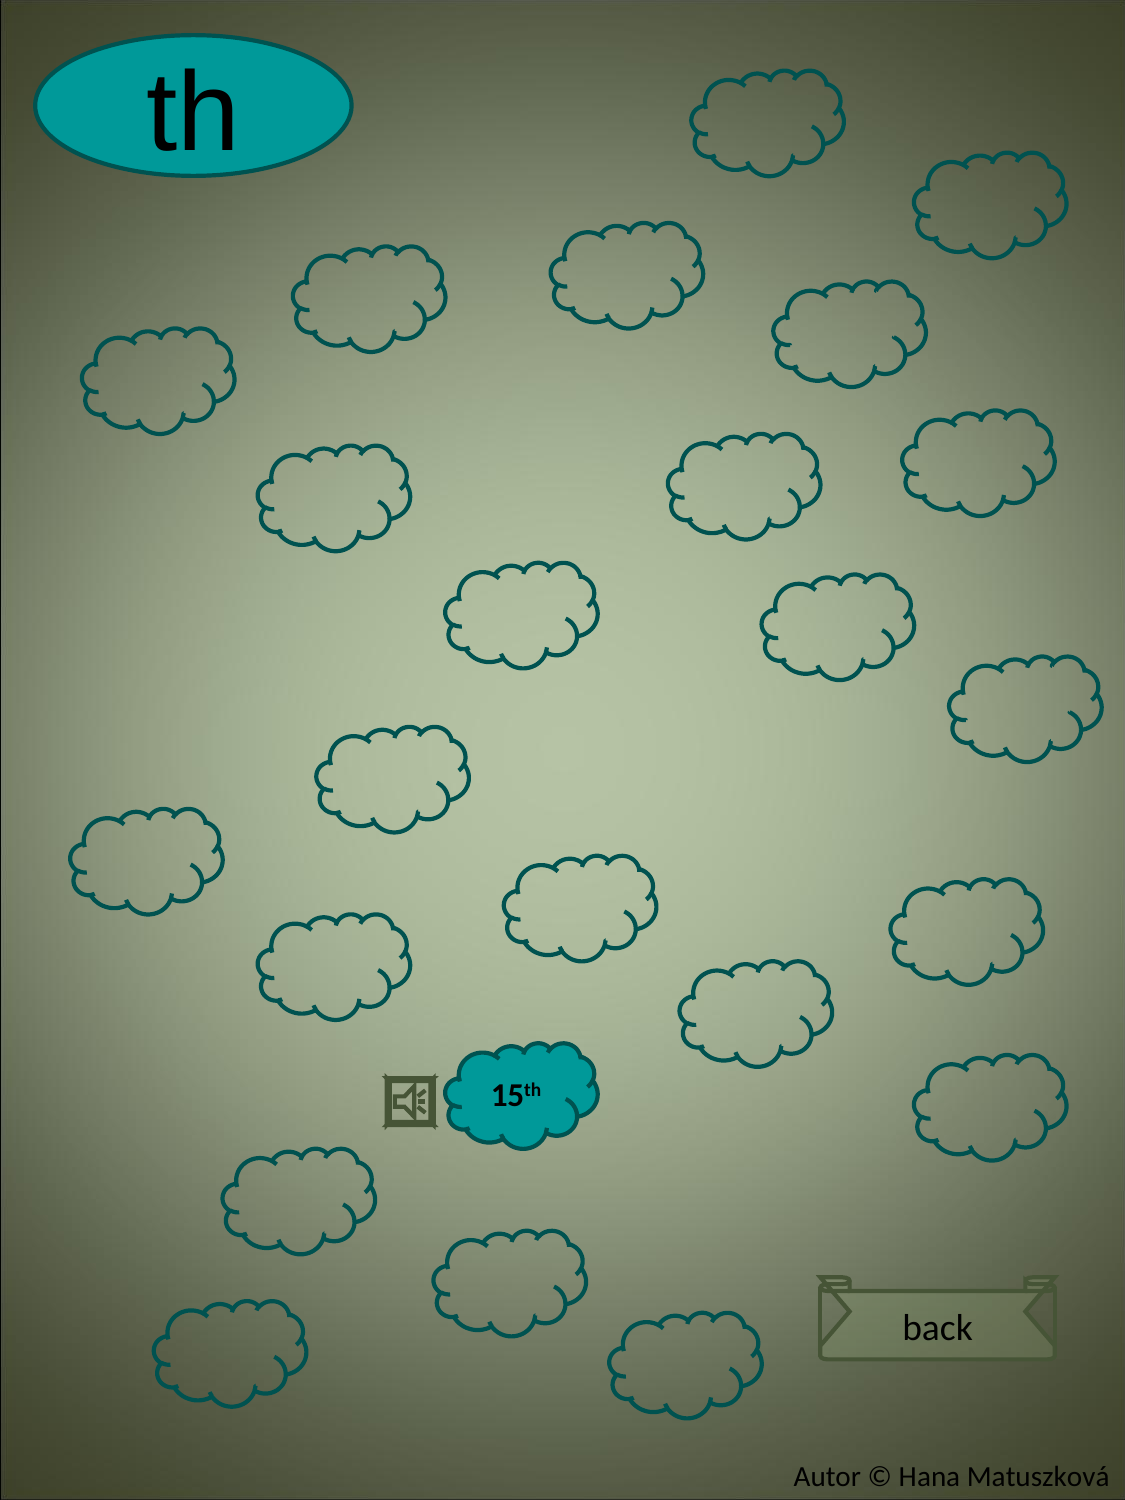

th
15th
back
Autor © Hana Matuszková